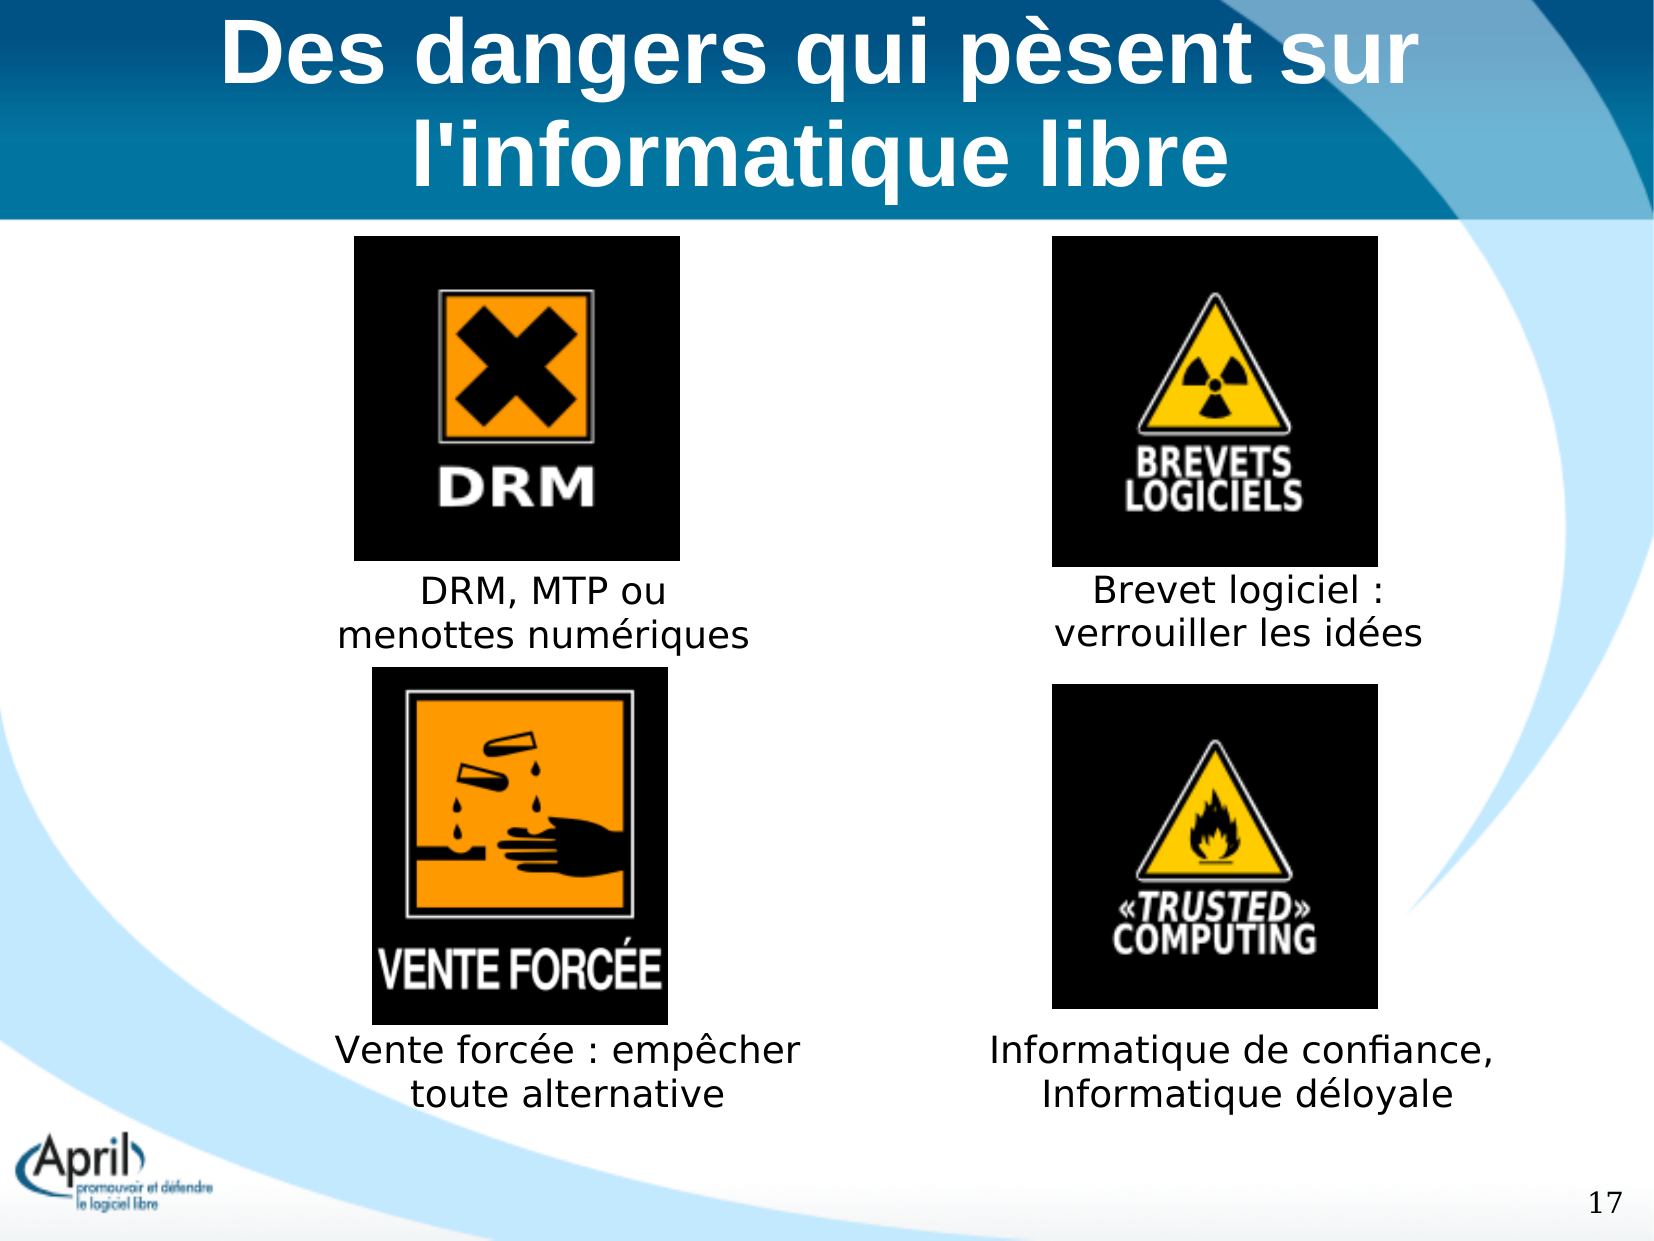

# Des dangers qui pèsent sur l'informatique libre
Brevet logiciel :
verrouiller les idées
DRM, MTP ou
menottes numériques
Vente forcée : empêcher
toute alternative
Informatique de confiance,
Informatique déloyale
17